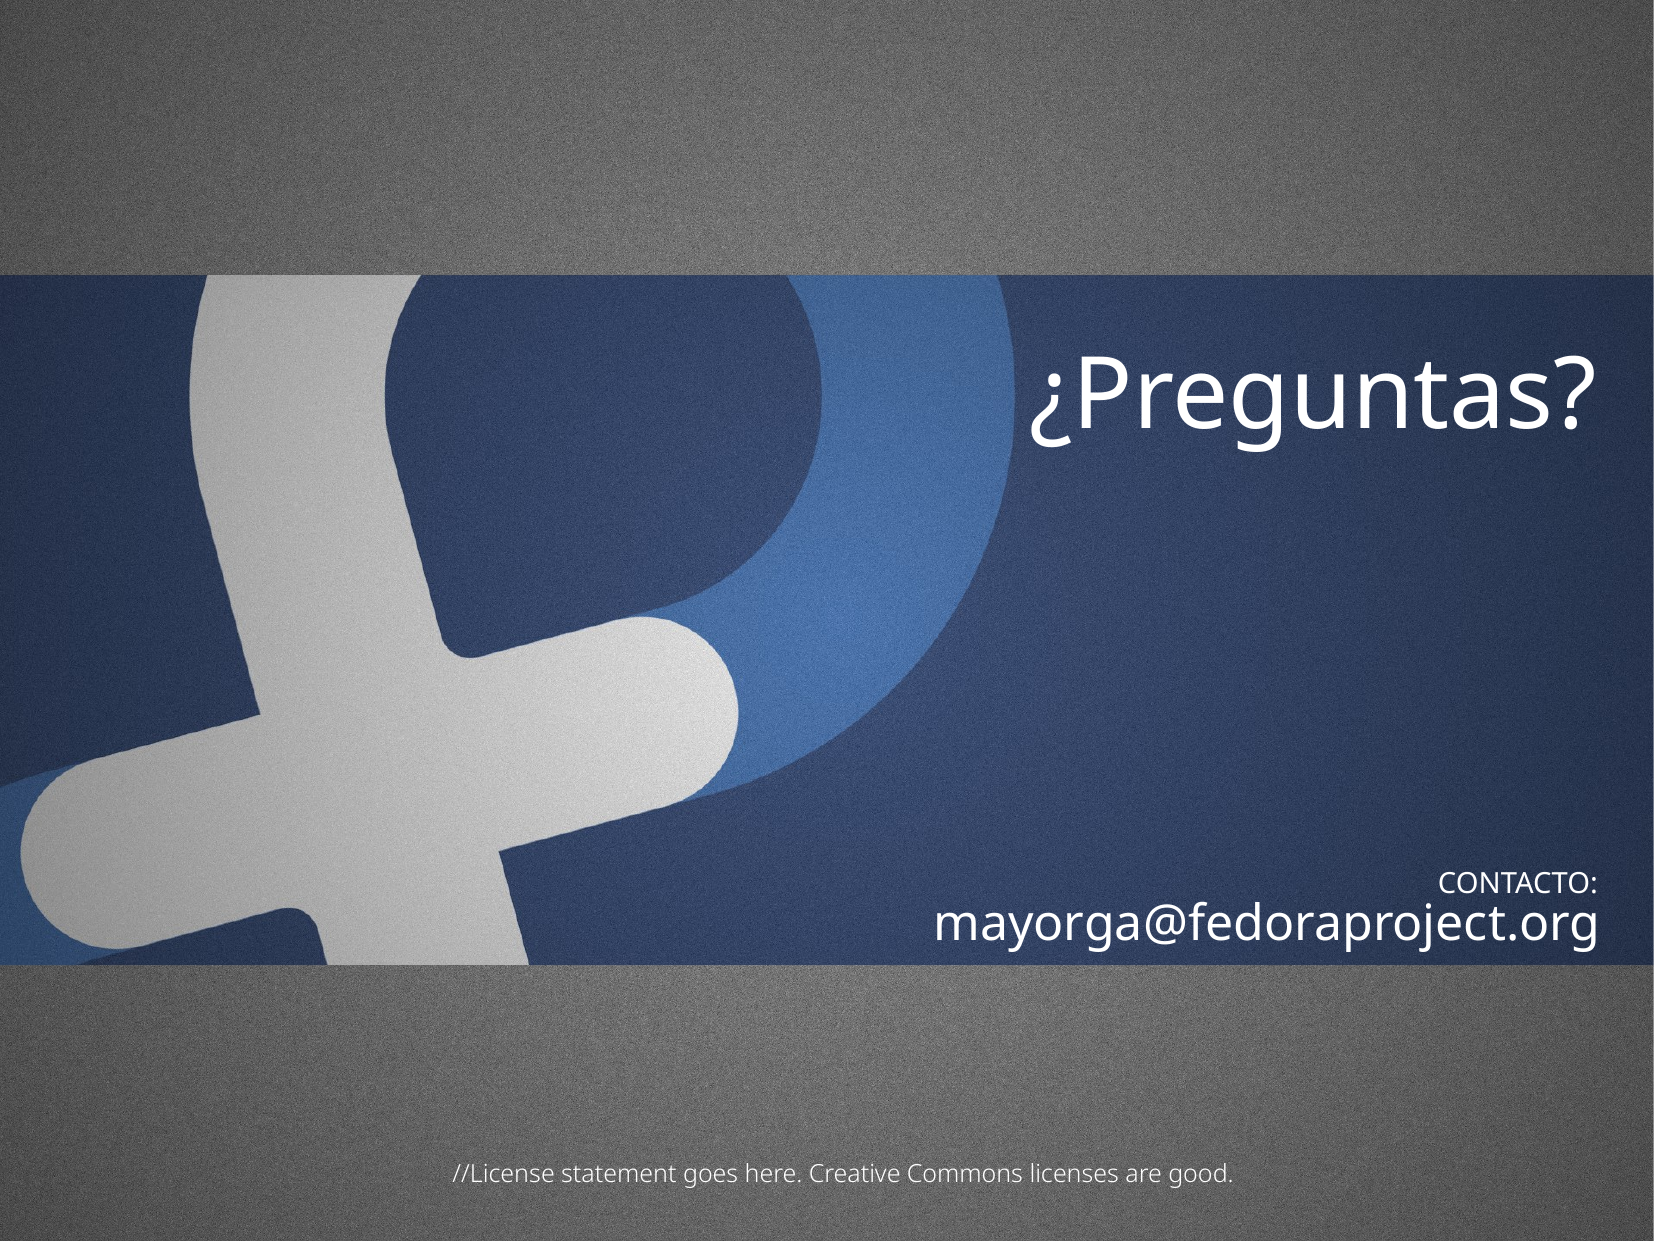

# ¿Preguntas?
CONTACTO:
mayorga@fedoraproject.org
//License statement goes here. Creative Commons licenses are good.